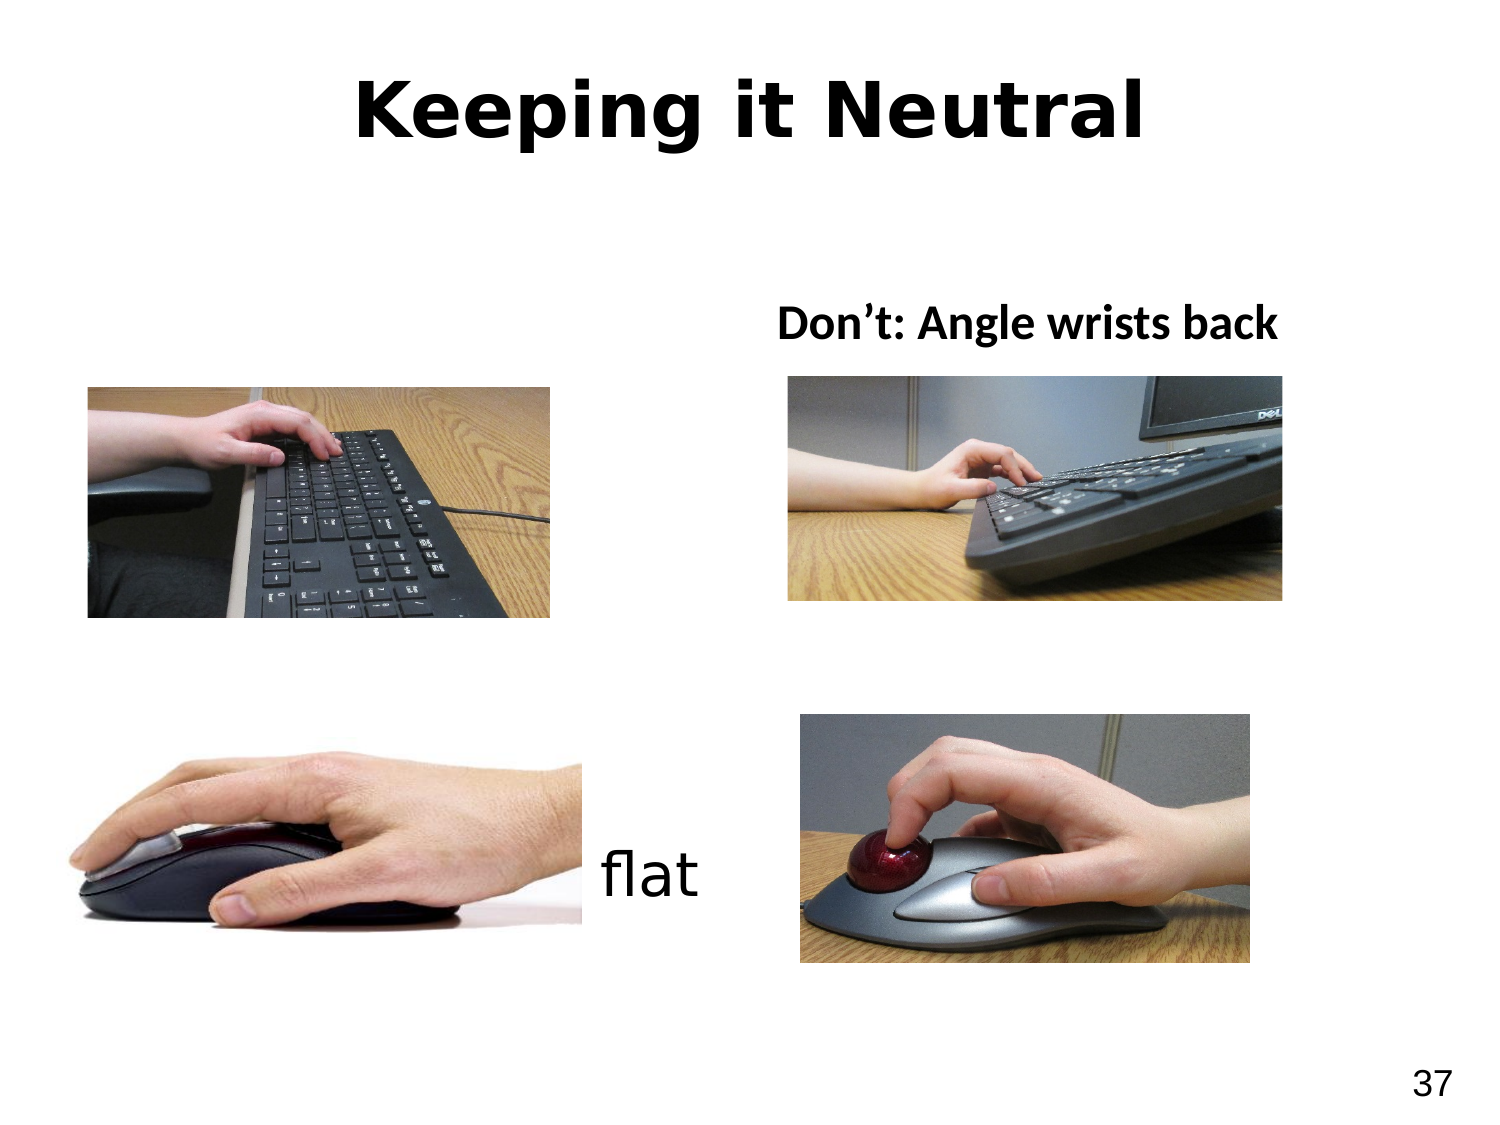

# Keeping it Neutral
Don’t: Angle wrists back
Do: Keep wrists flat